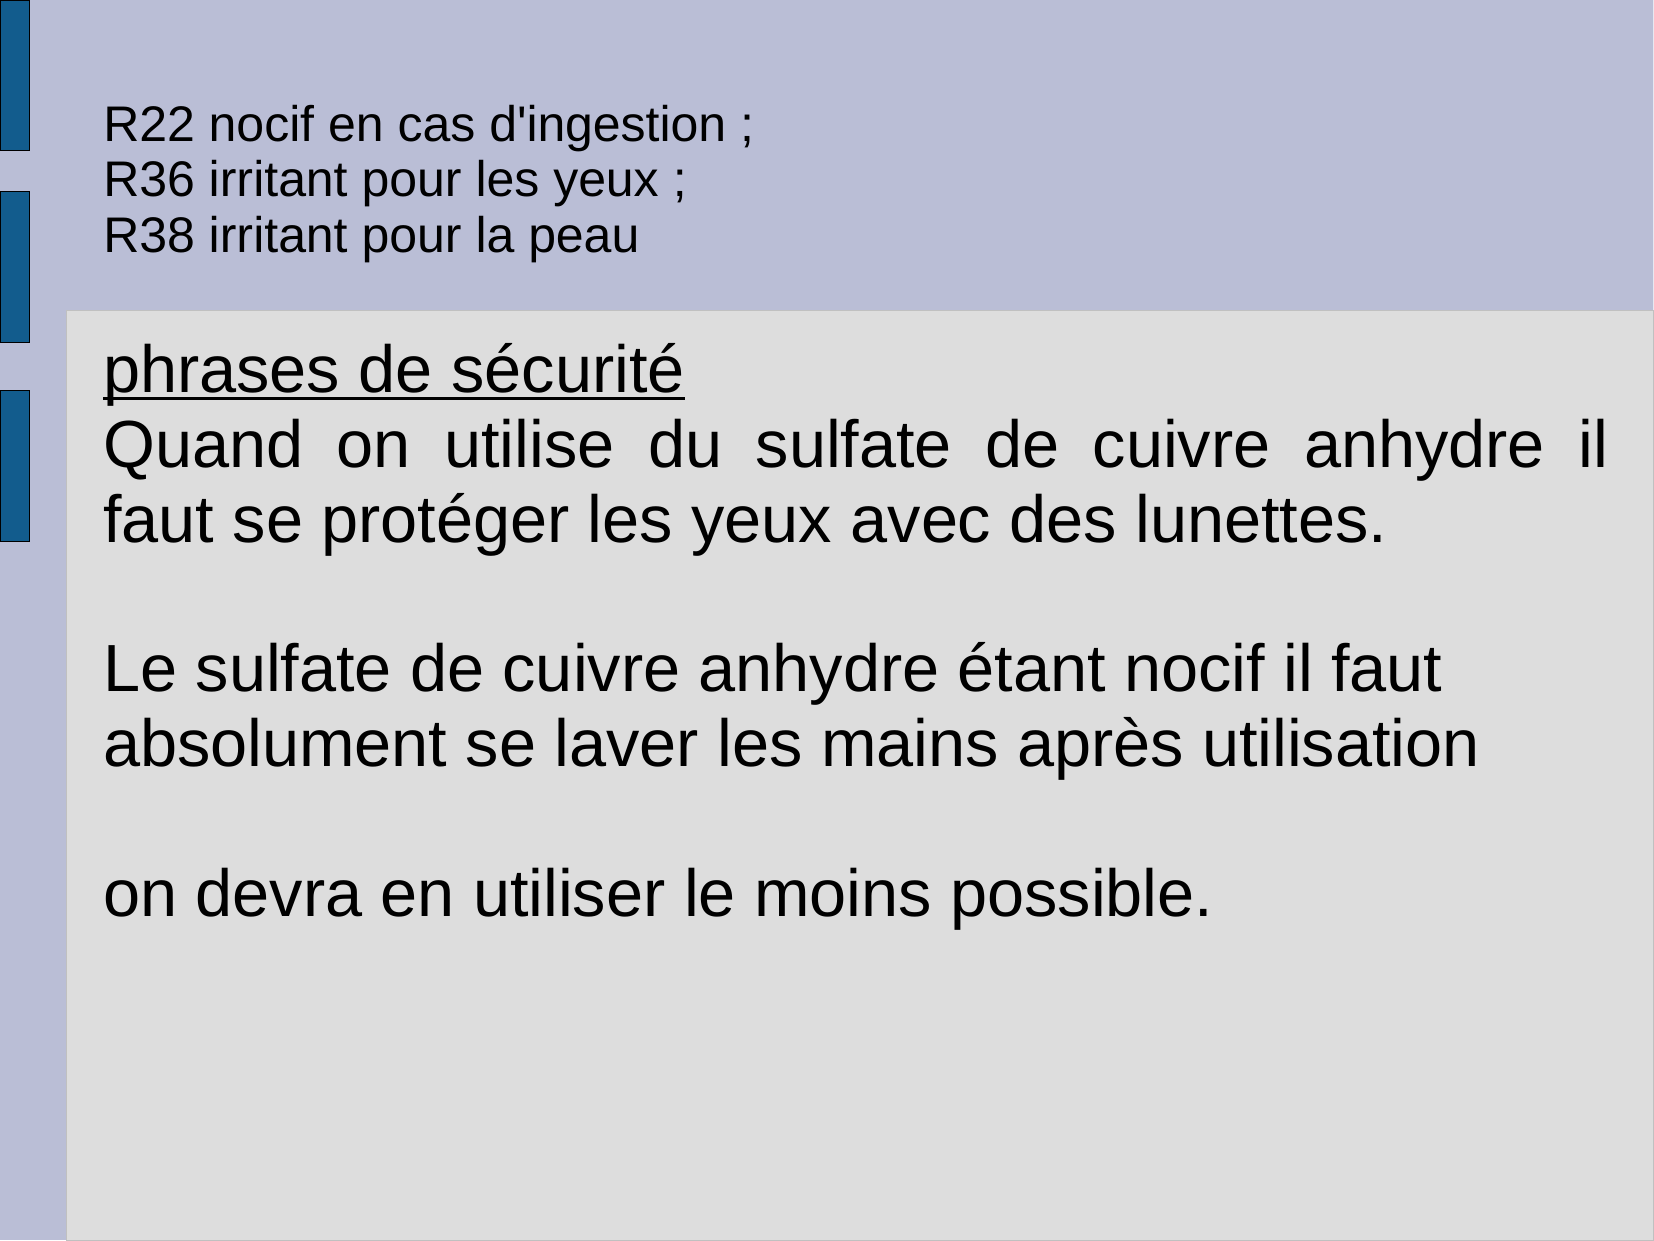

R22 nocif en cas d'ingestion ;
R36 irritant pour les yeux ;
R38 irritant pour la peau
phrases de sécurité
Quand on utilise du sulfate de cuivre anhydre il faut se protéger les yeux avec des lunettes.
Le sulfate de cuivre anhydre étant nocif il faut absolument se laver les mains après utilisation
on devra en utiliser le moins possible.